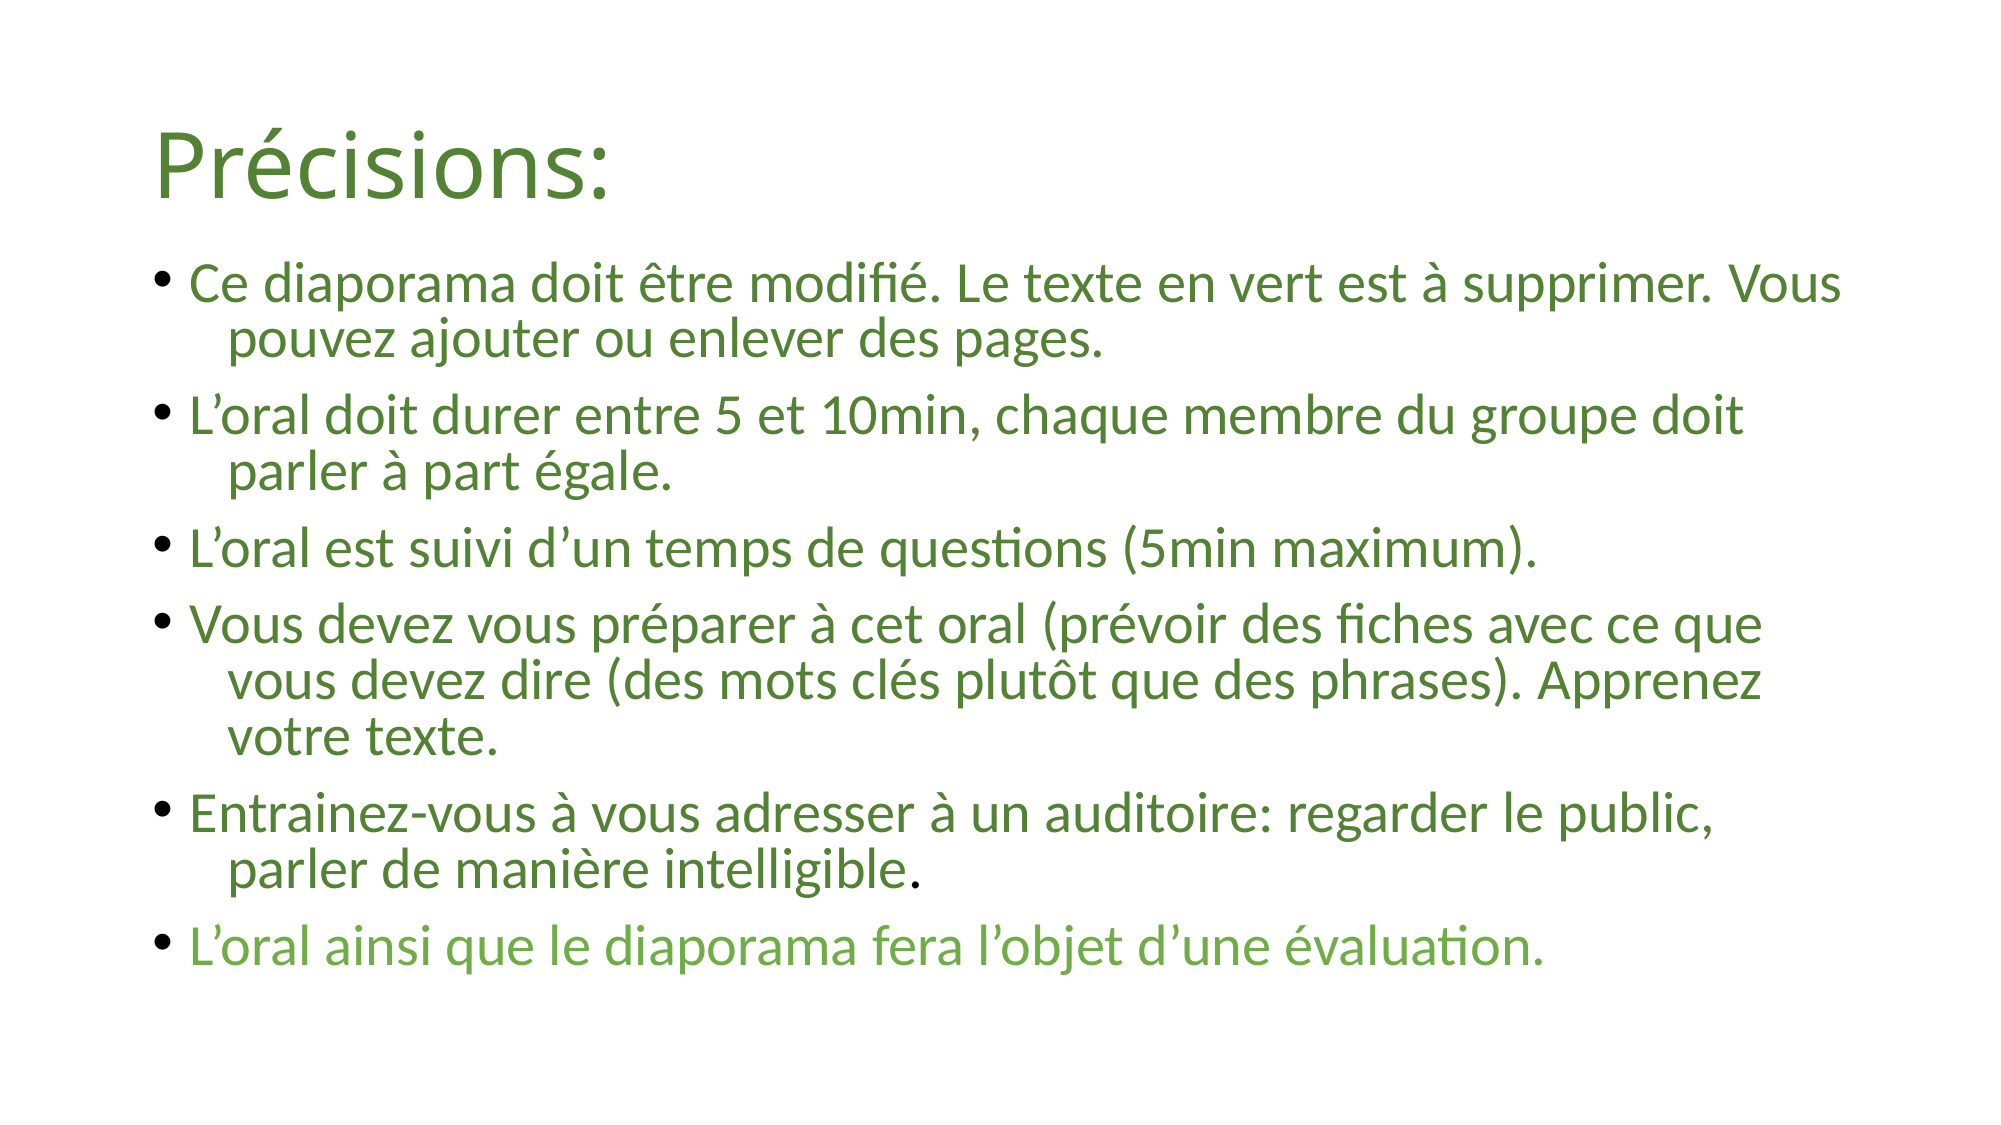

# Précisions:
Ce diaporama doit être modifié. Le texte en vert est à supprimer. Vous pouvez ajouter ou enlever des pages.
L’oral doit durer entre 5 et 10min, chaque membre du groupe doit parler à part égale.
L’oral est suivi d’un temps de questions (5min maximum).
Vous devez vous préparer à cet oral (prévoir des fiches avec ce que vous devez dire (des mots clés plutôt que des phrases). Apprenez votre texte.
Entrainez-vous à vous adresser à un auditoire: regarder le public, parler de manière intelligible.
L’oral ainsi que le diaporama fera l’objet d’une évaluation.